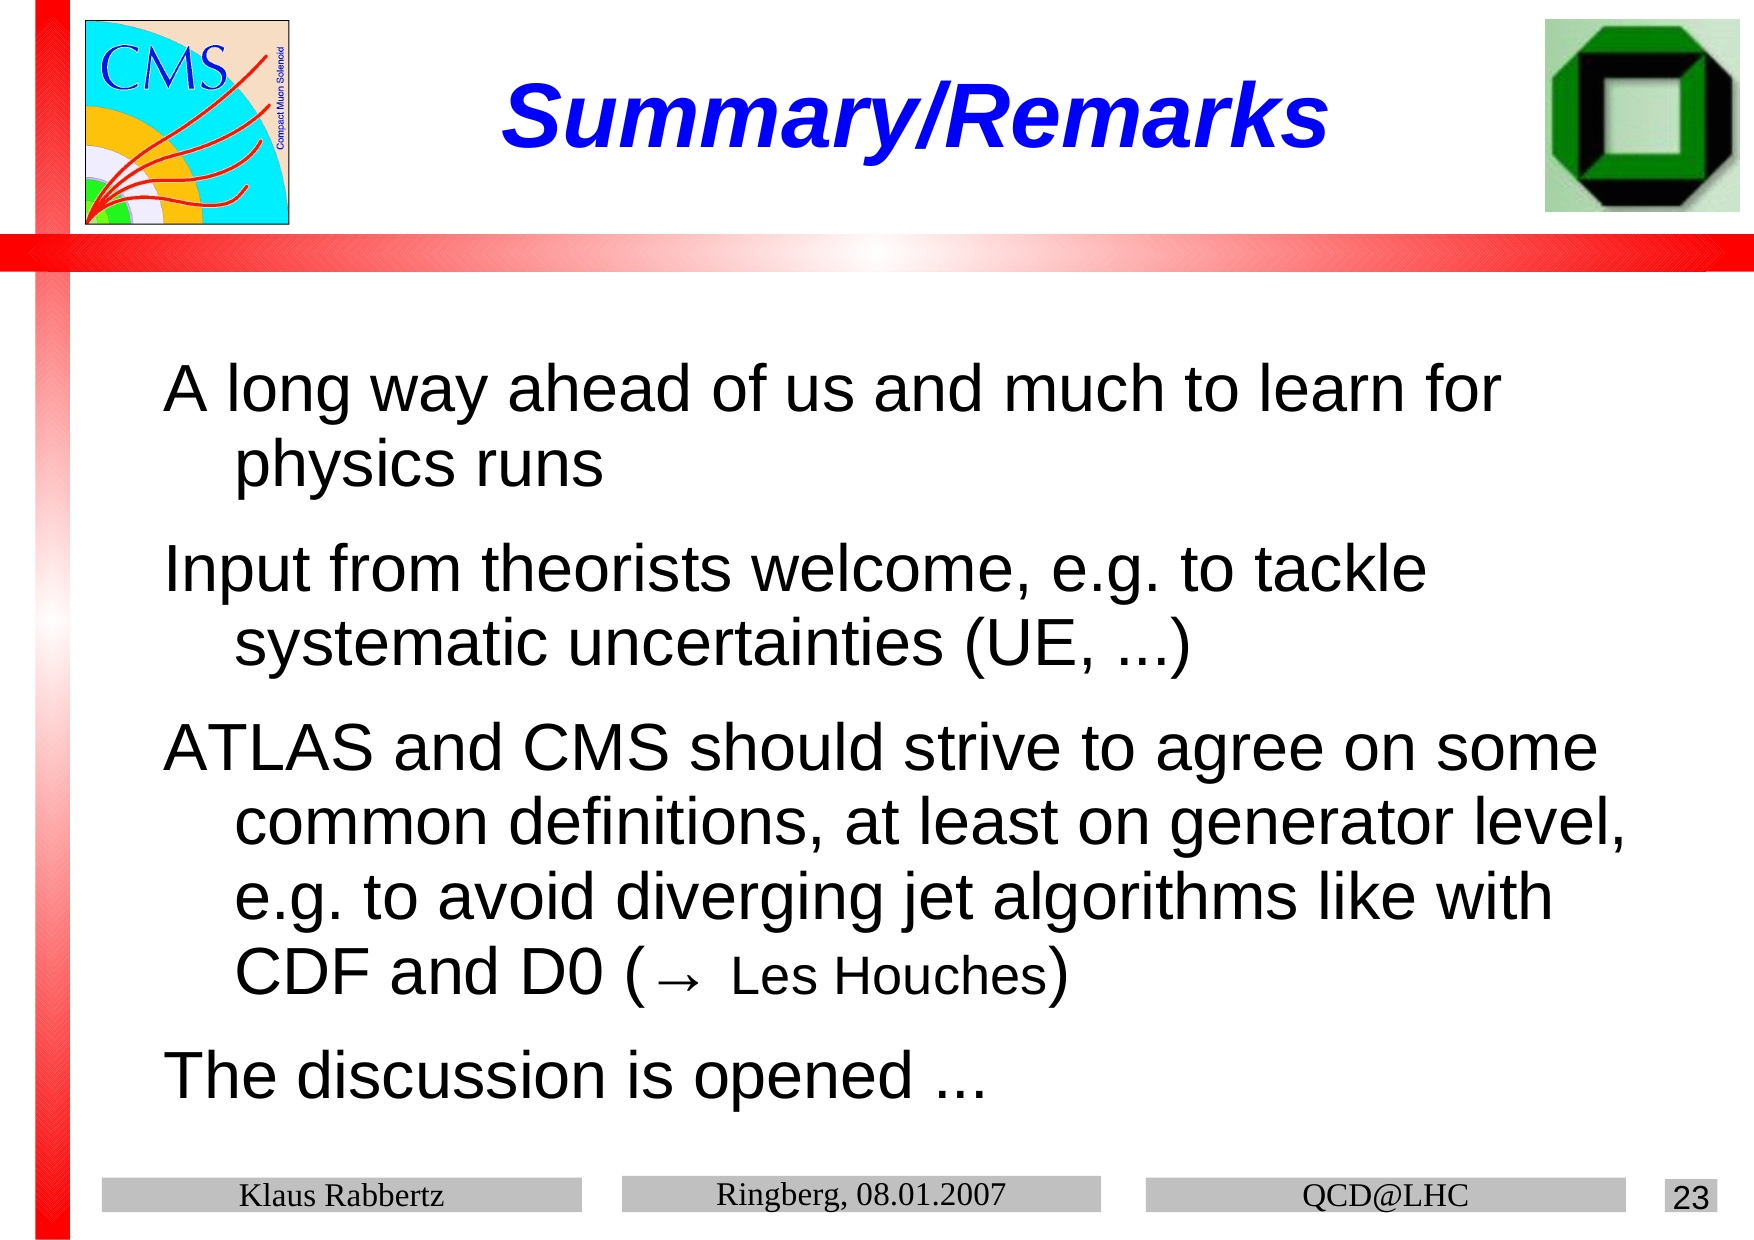

# Summary/Remarks
A long way ahead of us and much to learn for physics runs
Input from theorists welcome, e.g. to tackle systematic uncertainties (UE, ...)
ATLAS and CMS should strive to agree on some common definitions, at least on generator level, e.g. to avoid diverging jet algorithms like with CDF and D0 (→ Les Houches)
The discussion is opened ...